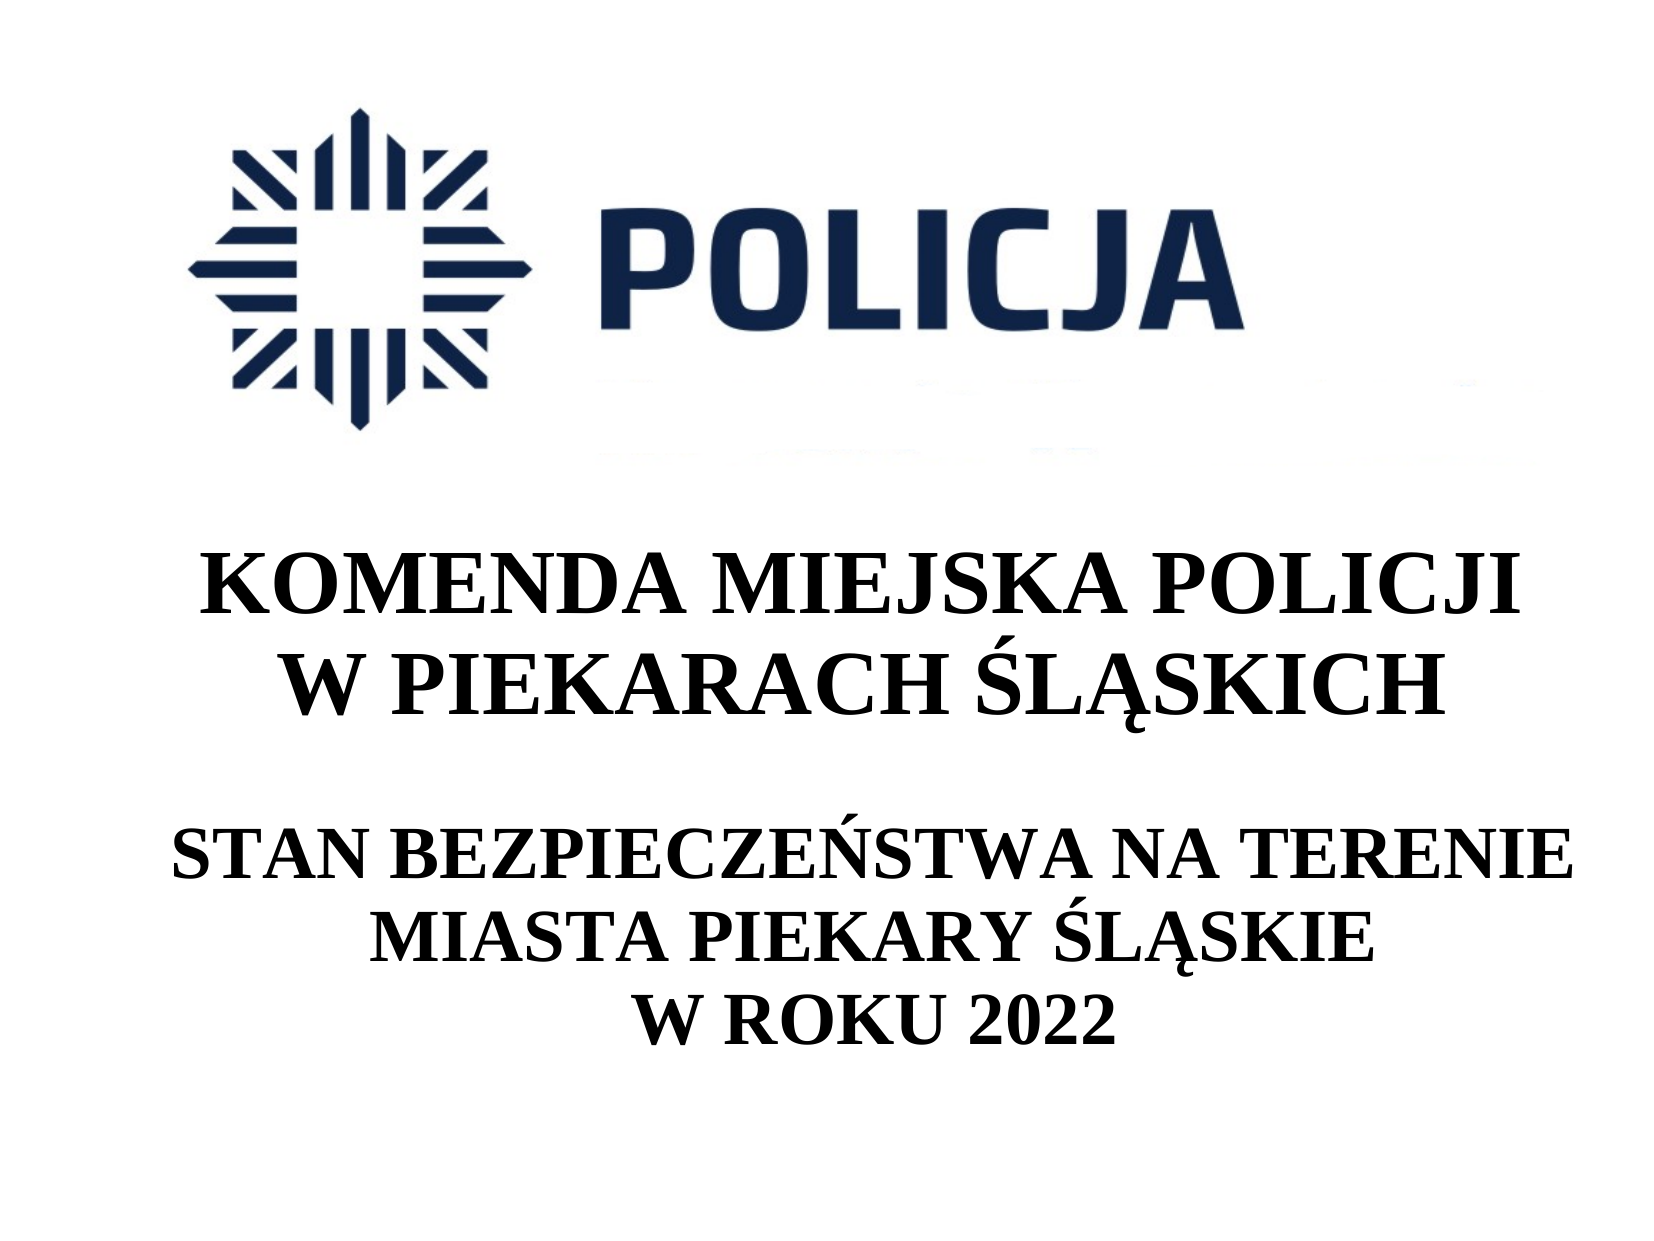

# KOMENDA MIEJSKA POLICJI W PIEKARACH ŚLĄSKICH
STAN BEZPIECZEŃSTWA NA TERENIE MIASTA PIEKARY ŚLĄSKIE
W ROKU 2022